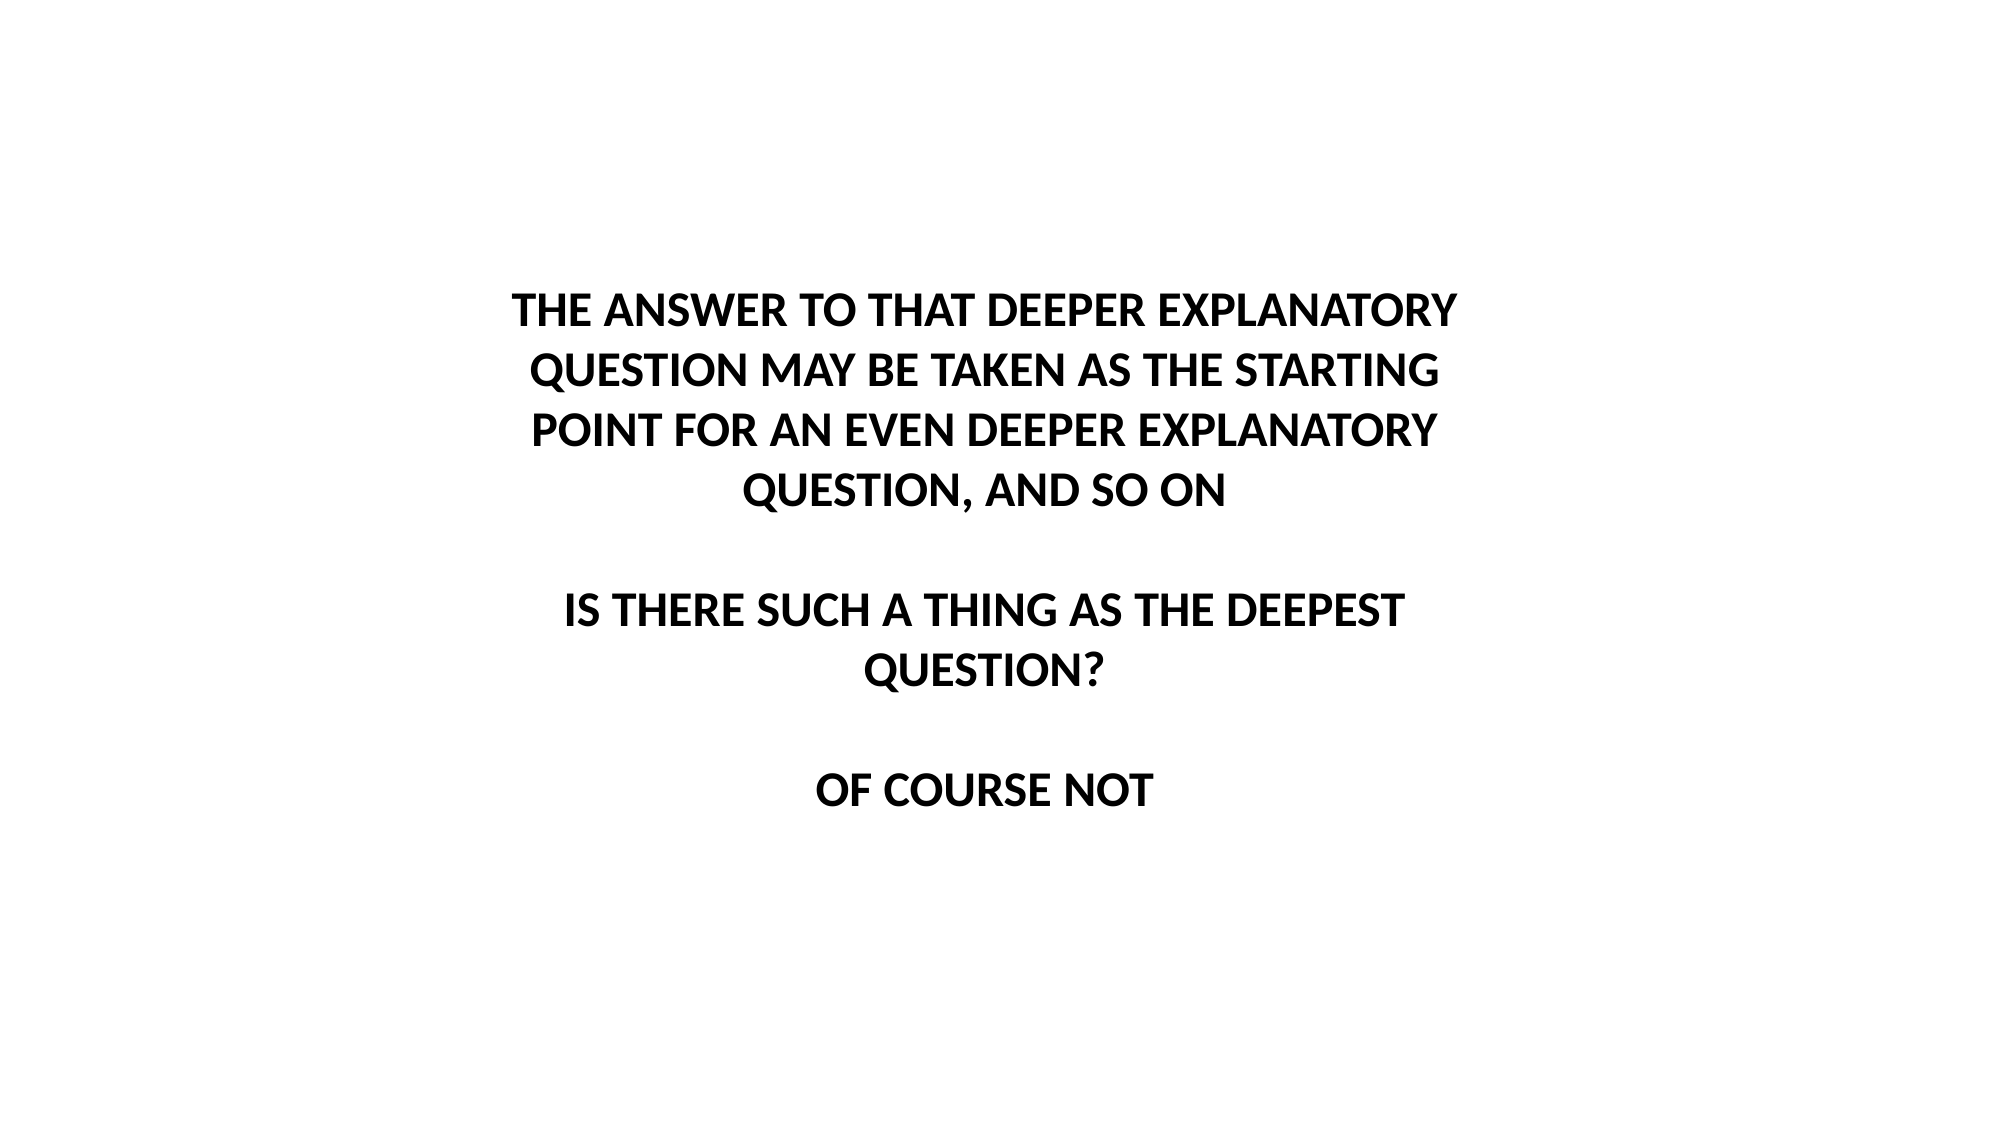

THE ANSWER TO THAT DEEPER EXPLANATORY QUESTION MAY BE TAKEN AS THE STARTING POINT FOR AN EVEN DEEPER EXPLANATORY QUESTION, AND SO ON
IS THERE SUCH A THING AS THE DEEPEST QUESTION?
OF COURSE NOT